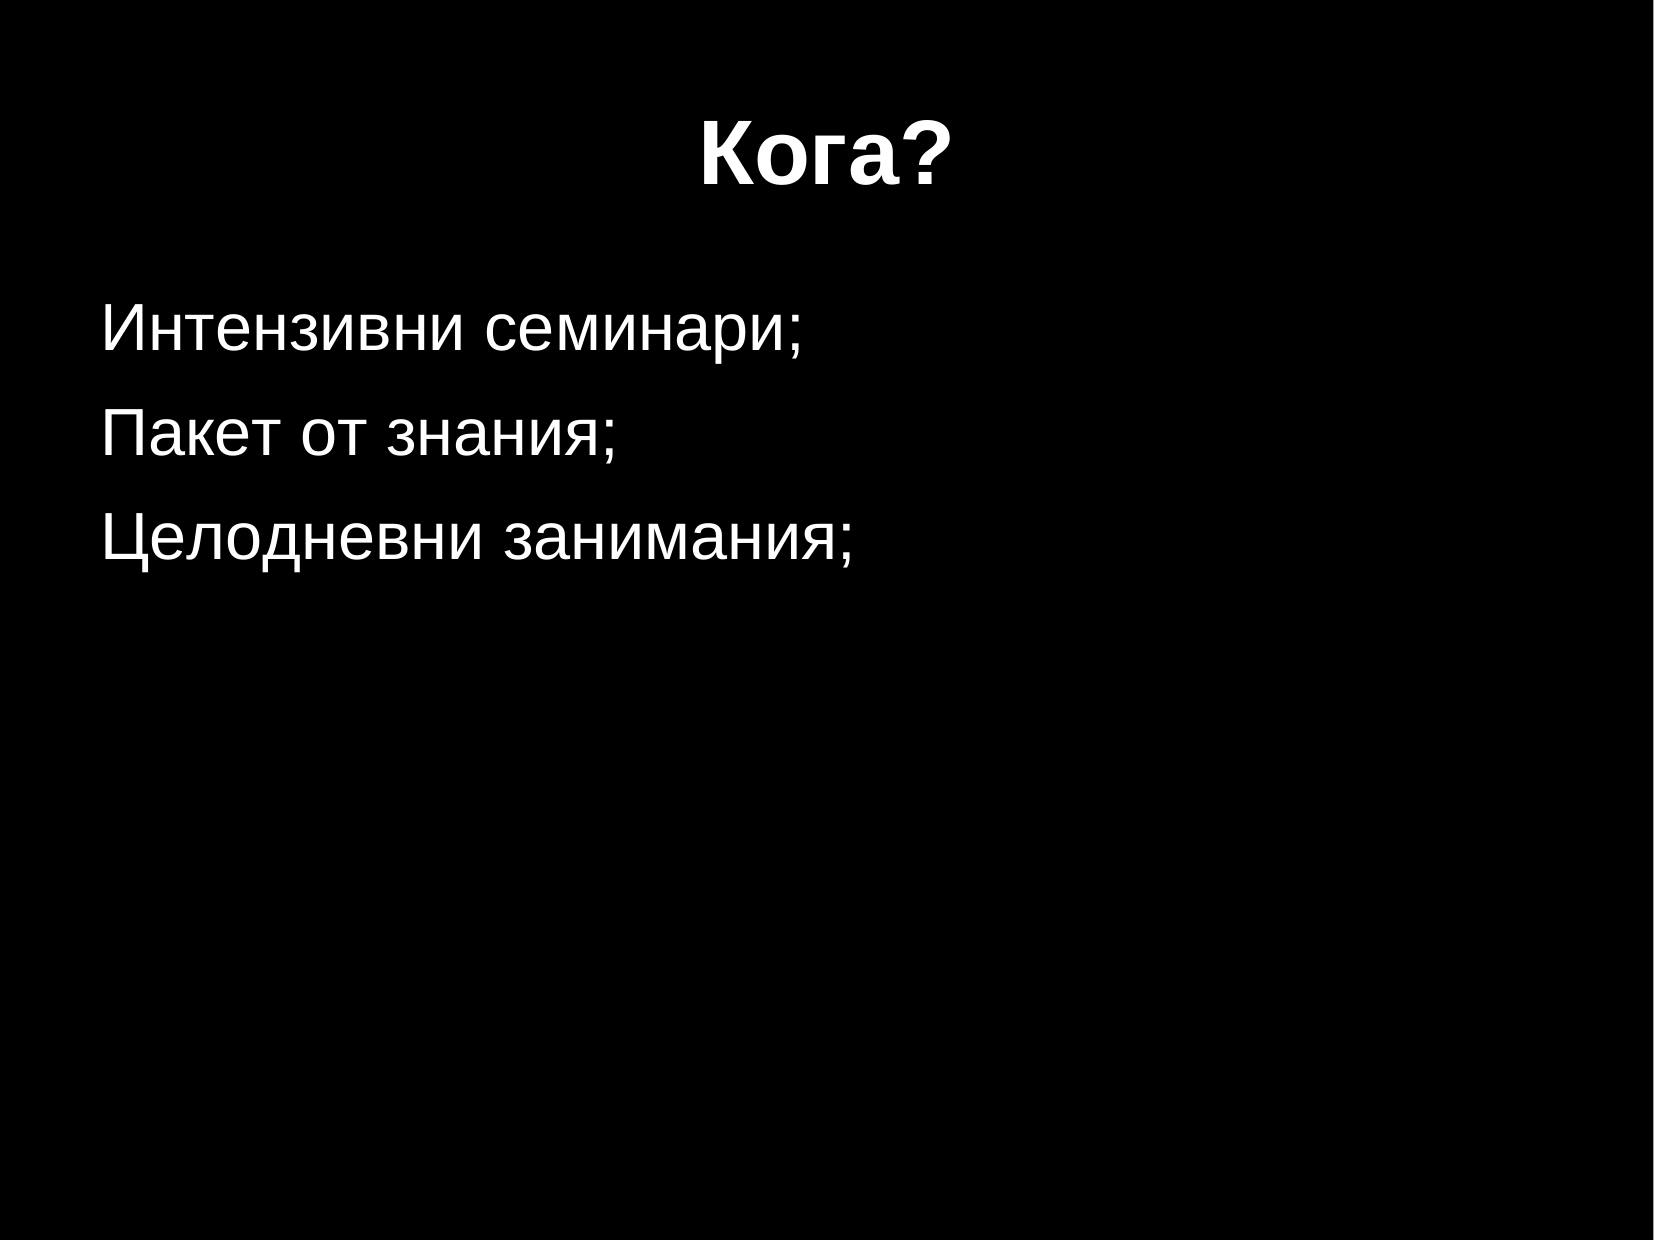

# Кога?
Интензивни семинари;
Пакет от знания;
Целодневни занимания;